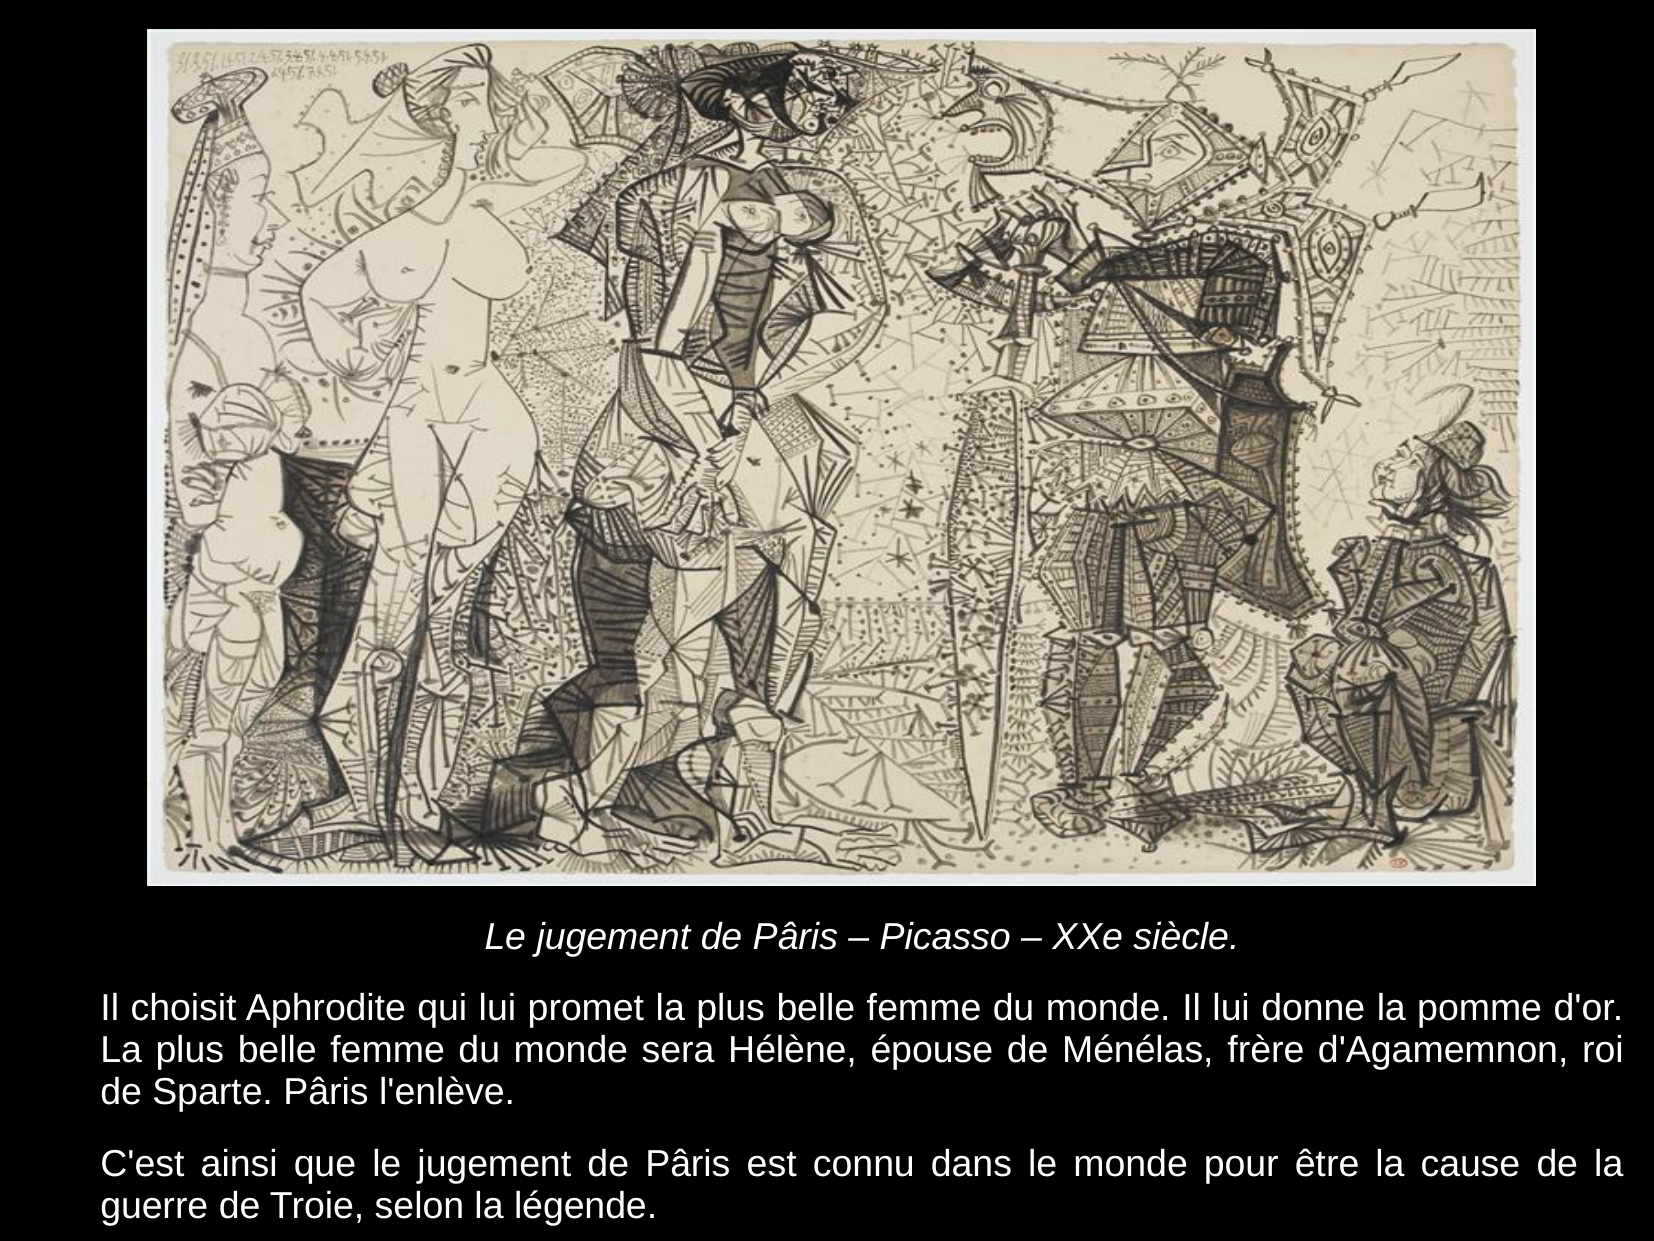

# Le jugement de Pâris – Picasso – XXe siècle.
Il choisit Aphrodite qui lui promet la plus belle femme du monde. Il lui donne la pomme d'or. La plus belle femme du monde sera Hélène, épouse de Ménélas, frère d'Agamemnon, roi de Sparte. Pâris l'enlève.
C'est ainsi que le jugement de Pâris est connu dans le monde pour être la cause de la guerre de Troie, selon la légende.